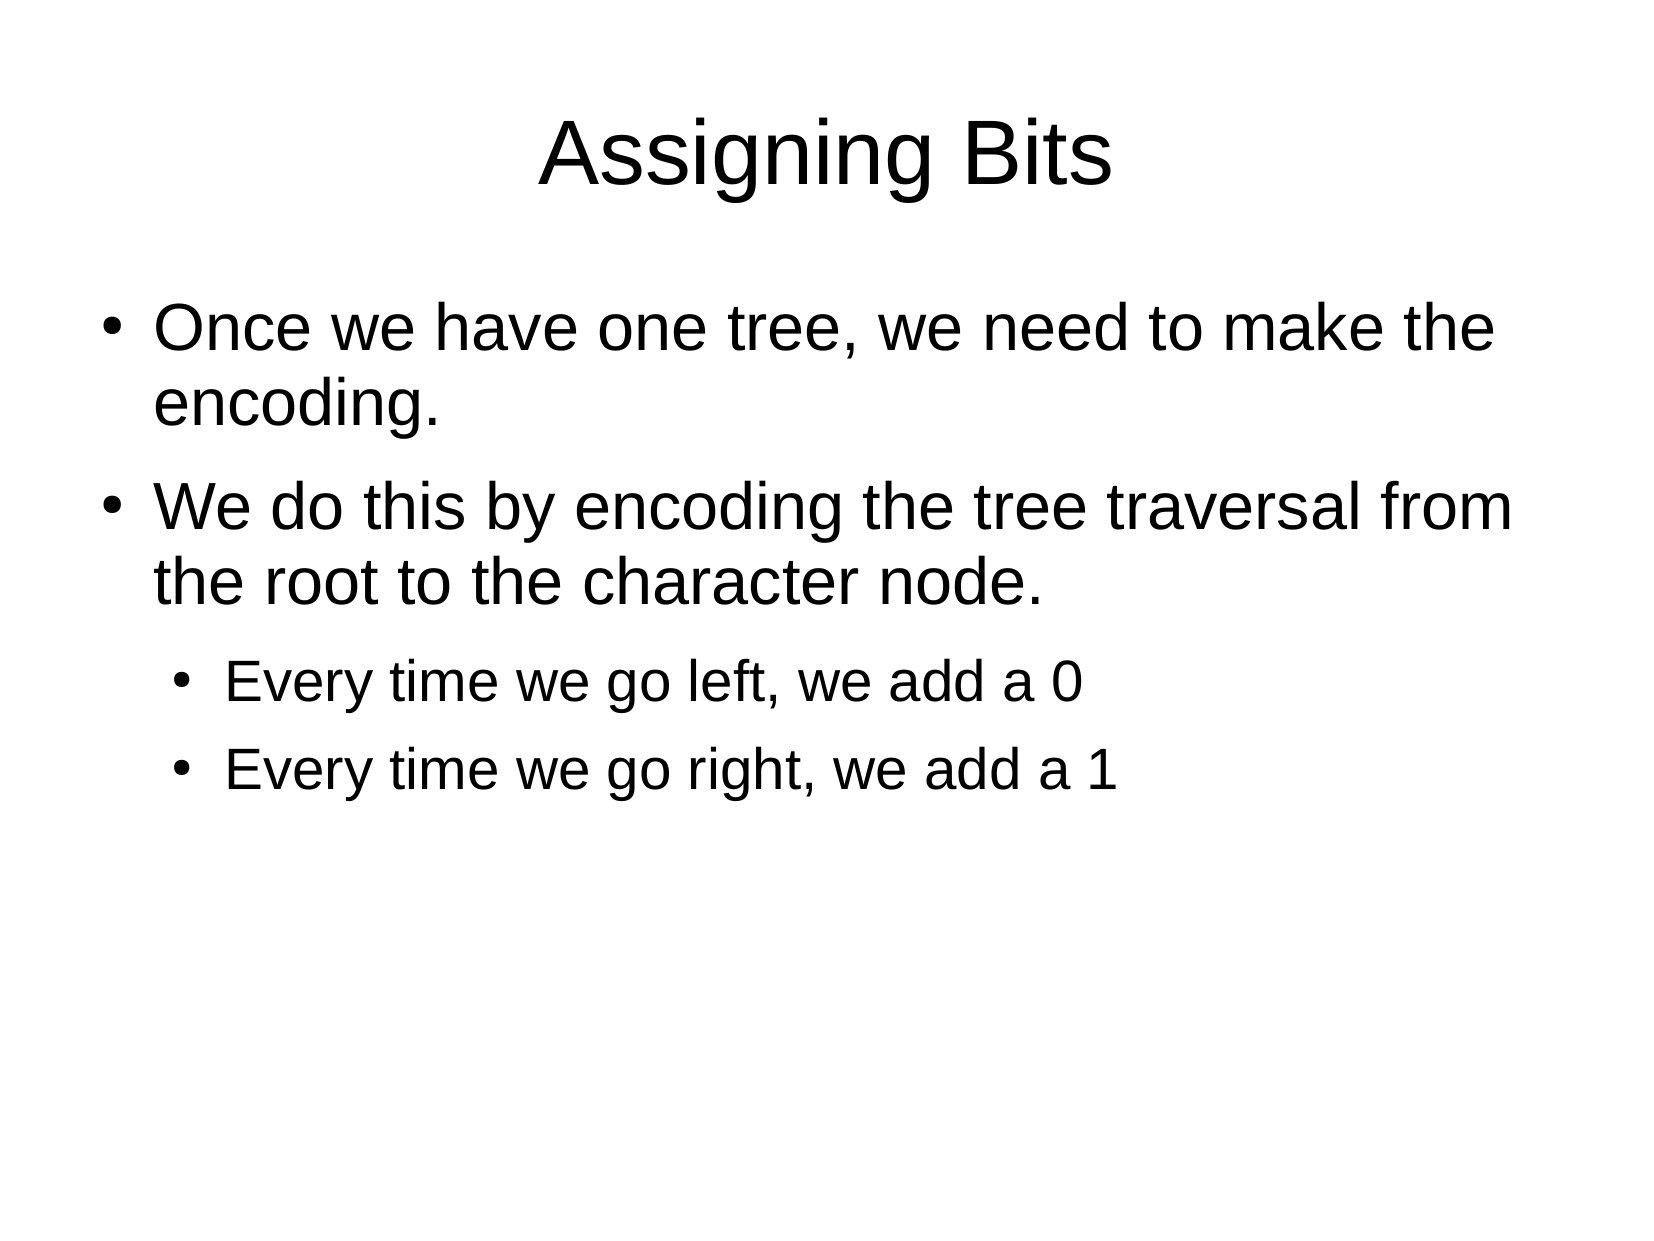

# Assigning Bits
Once we have one tree, we need to make the encoding.
We do this by encoding the tree traversal from the root to the character node.
Every time we go left, we add a 0
Every time we go right, we add a 1